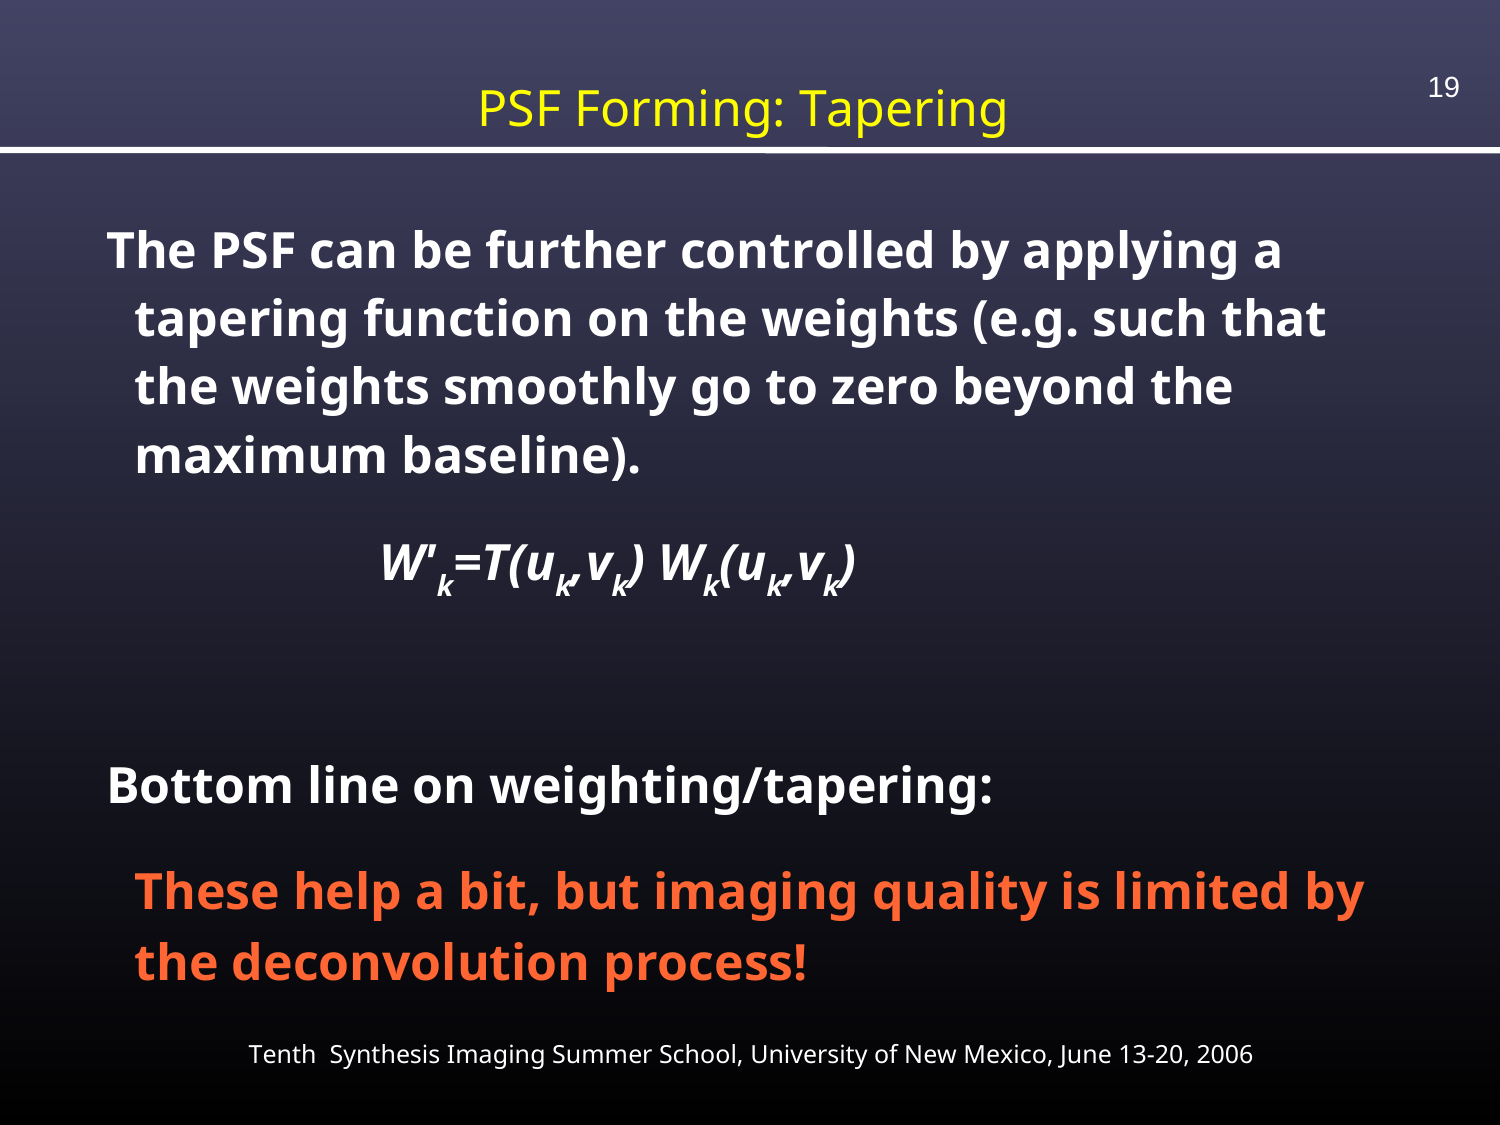

# PSF Forming: Tapering
The PSF can be further controlled by applying a tapering function on the weights (e.g. such that the weights smoothly go to zero beyond the maximum baseline).
 W'k=T(uk,vk) Wk(uk,vk)
Bottom line on weighting/tapering:
These help a bit, but imaging quality is limited by the deconvolution process!